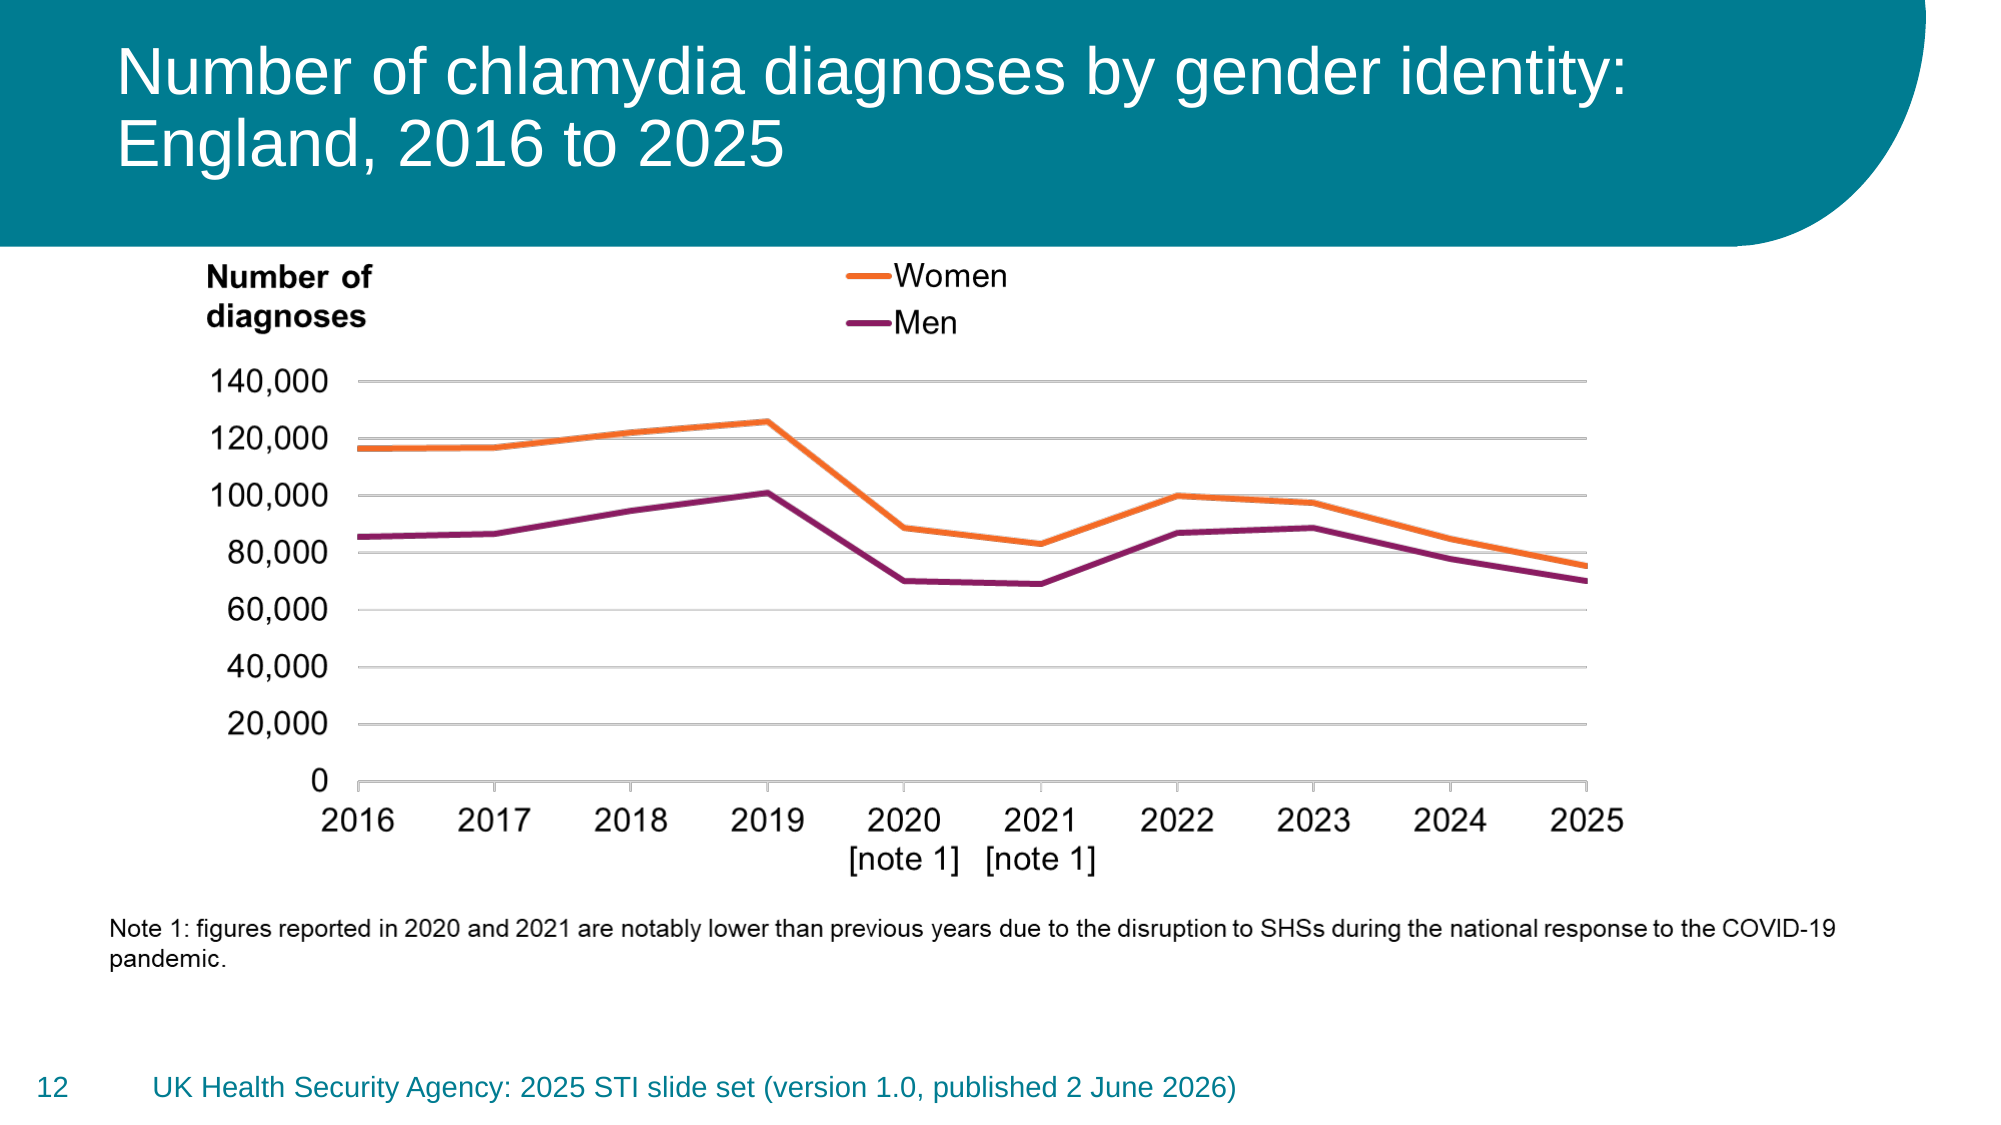

# Number of chlamydia diagnoses by gender identity: England, 2016 to 2025
12
UK Health Security Agency: 2025 STI slide set (version 1.0, published 2 June 2026)